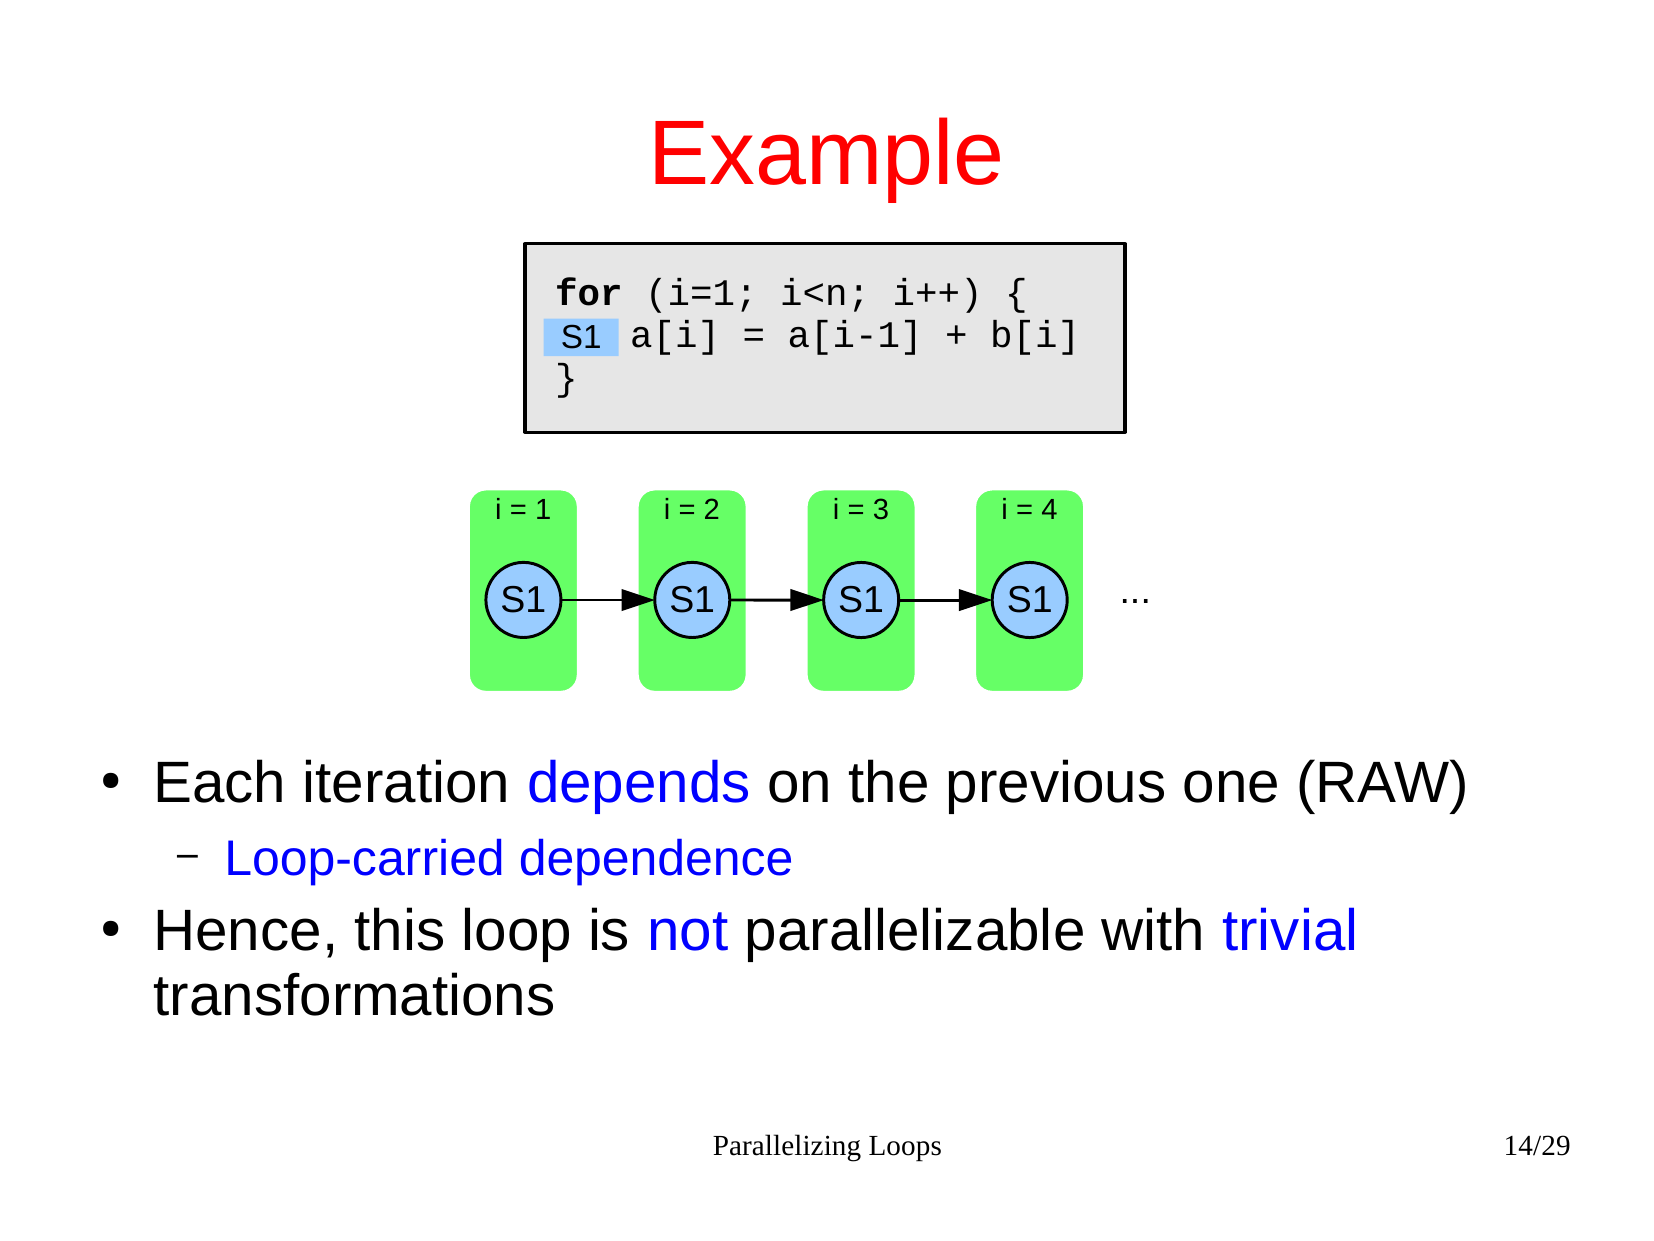

# Example
for (i=1; i<n; i++) {
	a[i] = a[i-1] + b[i]
}
S1
i = 1
i = 2
i = 3
i = 4
S1
S1
S1
S1
...
Each iteration depends on the previous one (RAW)
Loop-carried dependence
Hence, this loop is not parallelizable with trivial transformations
Parallelizing Loops
14